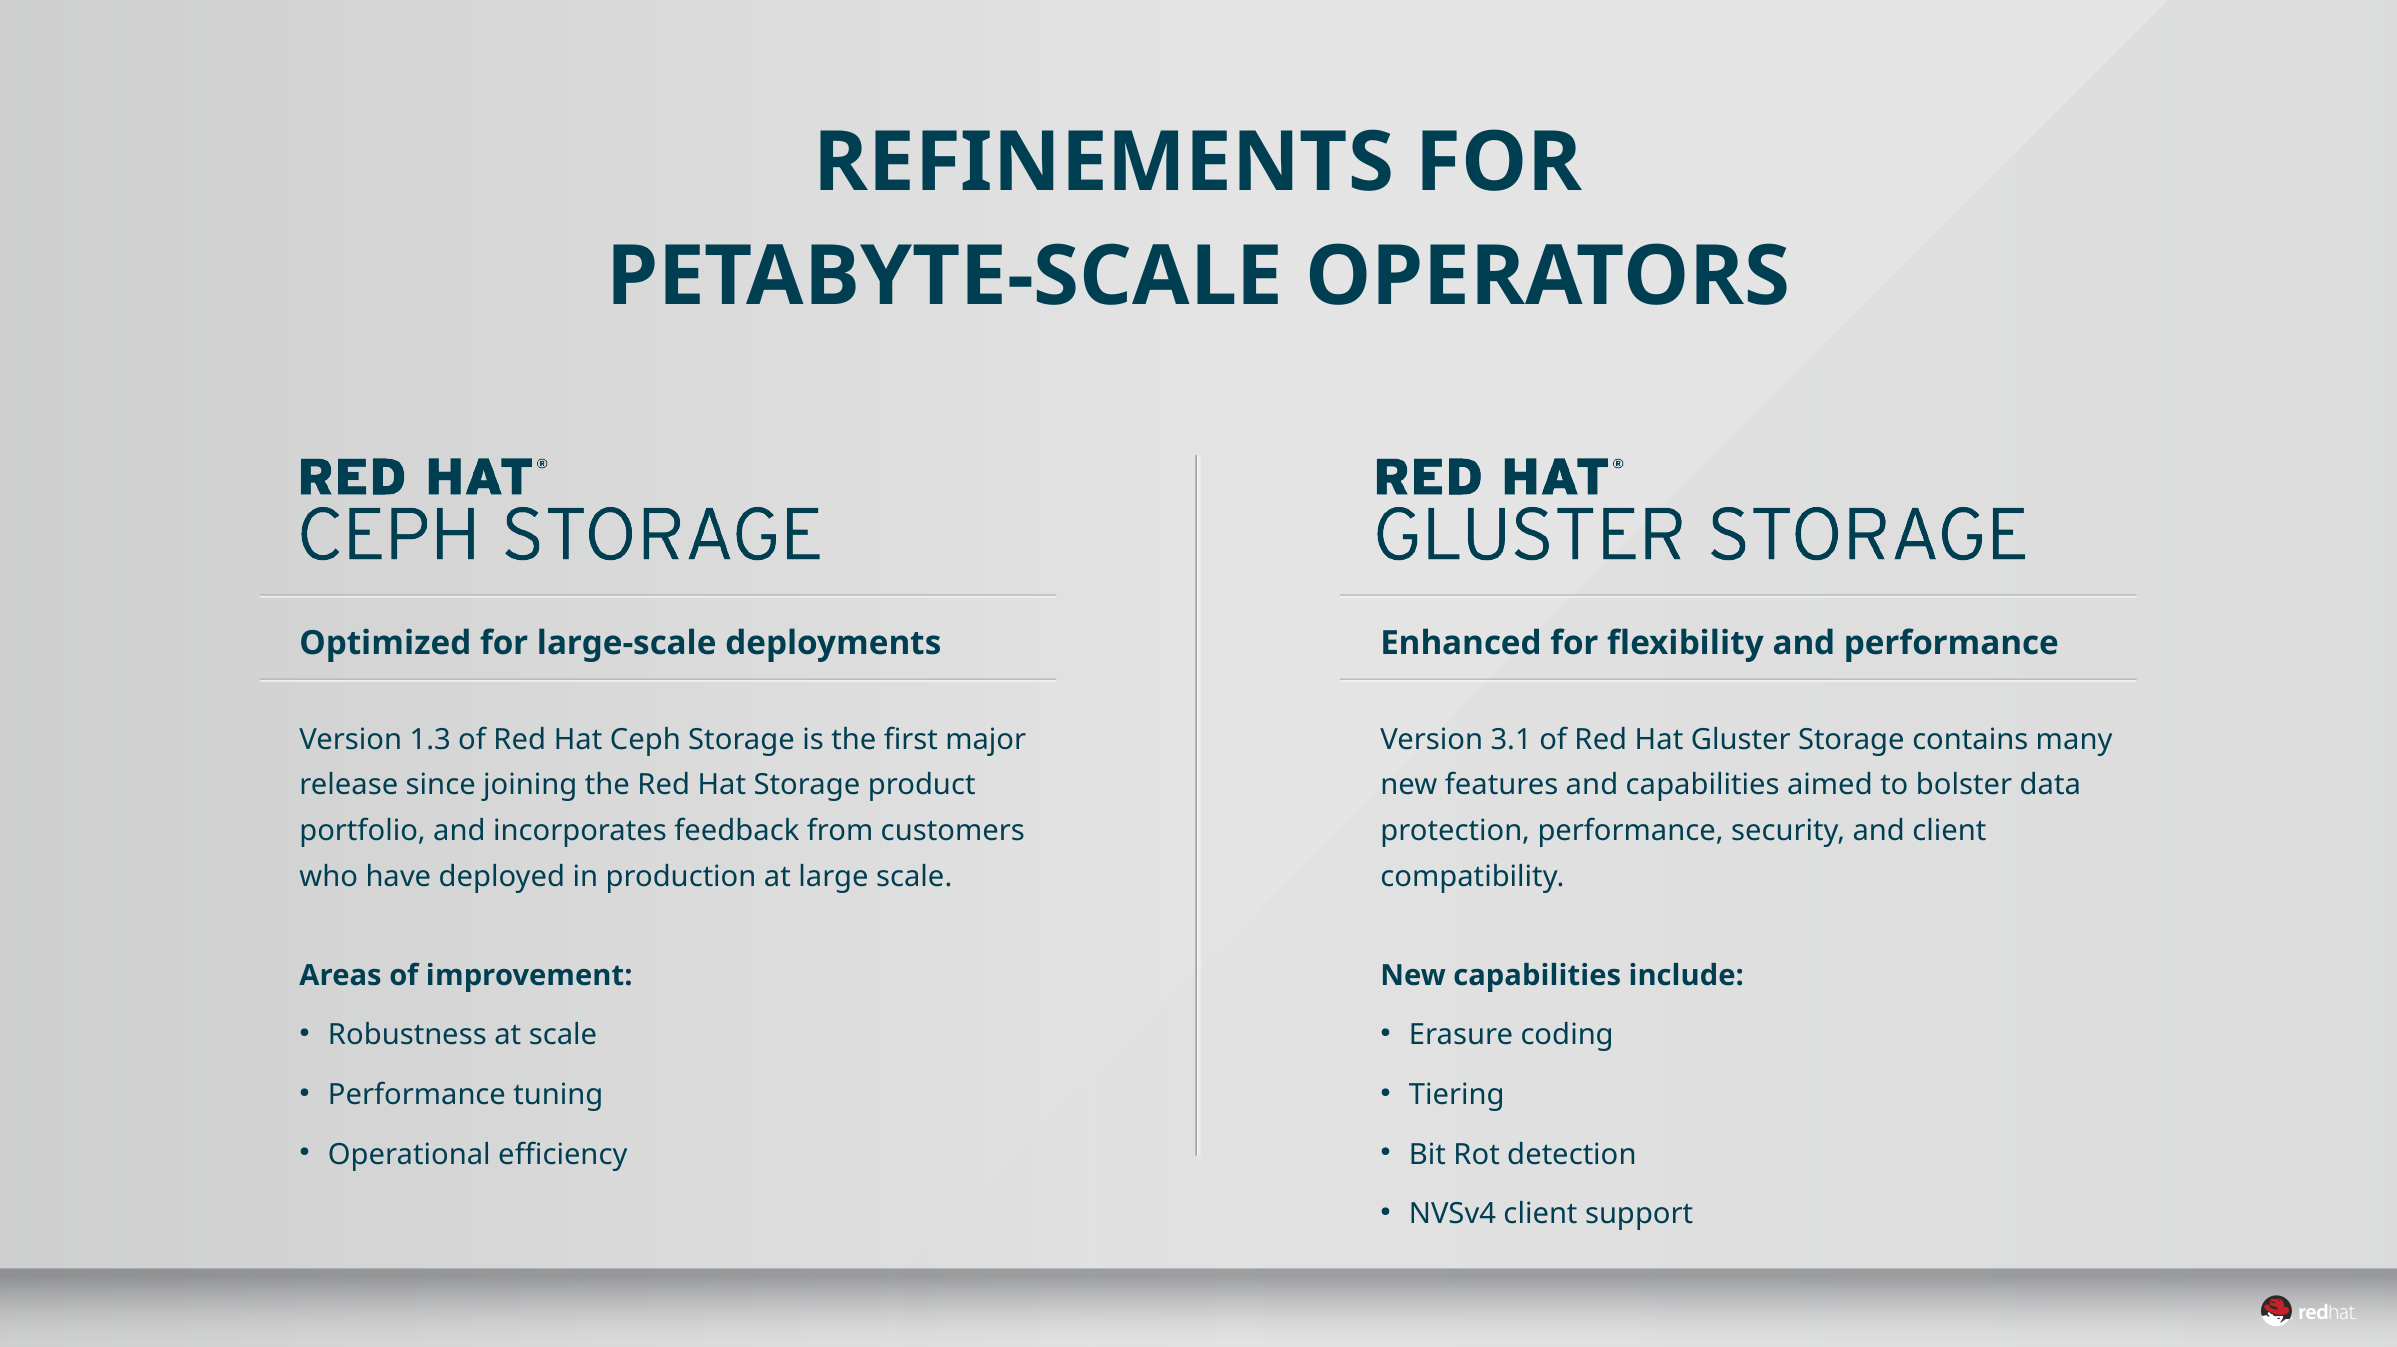

REFINEMENTS FOR
PETABYTE-SCALE OPERATORS
Optimized for large-scale deployments
Enhanced for flexibility and performance
Version 1.3 of Red Hat Ceph Storage is the first major release since joining the Red Hat Storage product portfolio, and incorporates feedback from customers who have deployed in production at large scale.
Areas of improvement:
Robustness at scale
Performance tuning
Operational efficiency
Version 3.1 of Red Hat Gluster Storage contains many new features and capabilities aimed to bolster data protection, performance, security, and client compatibility.
New capabilities include:
Erasure coding
Tiering
Bit Rot detection
NVSv4 client support